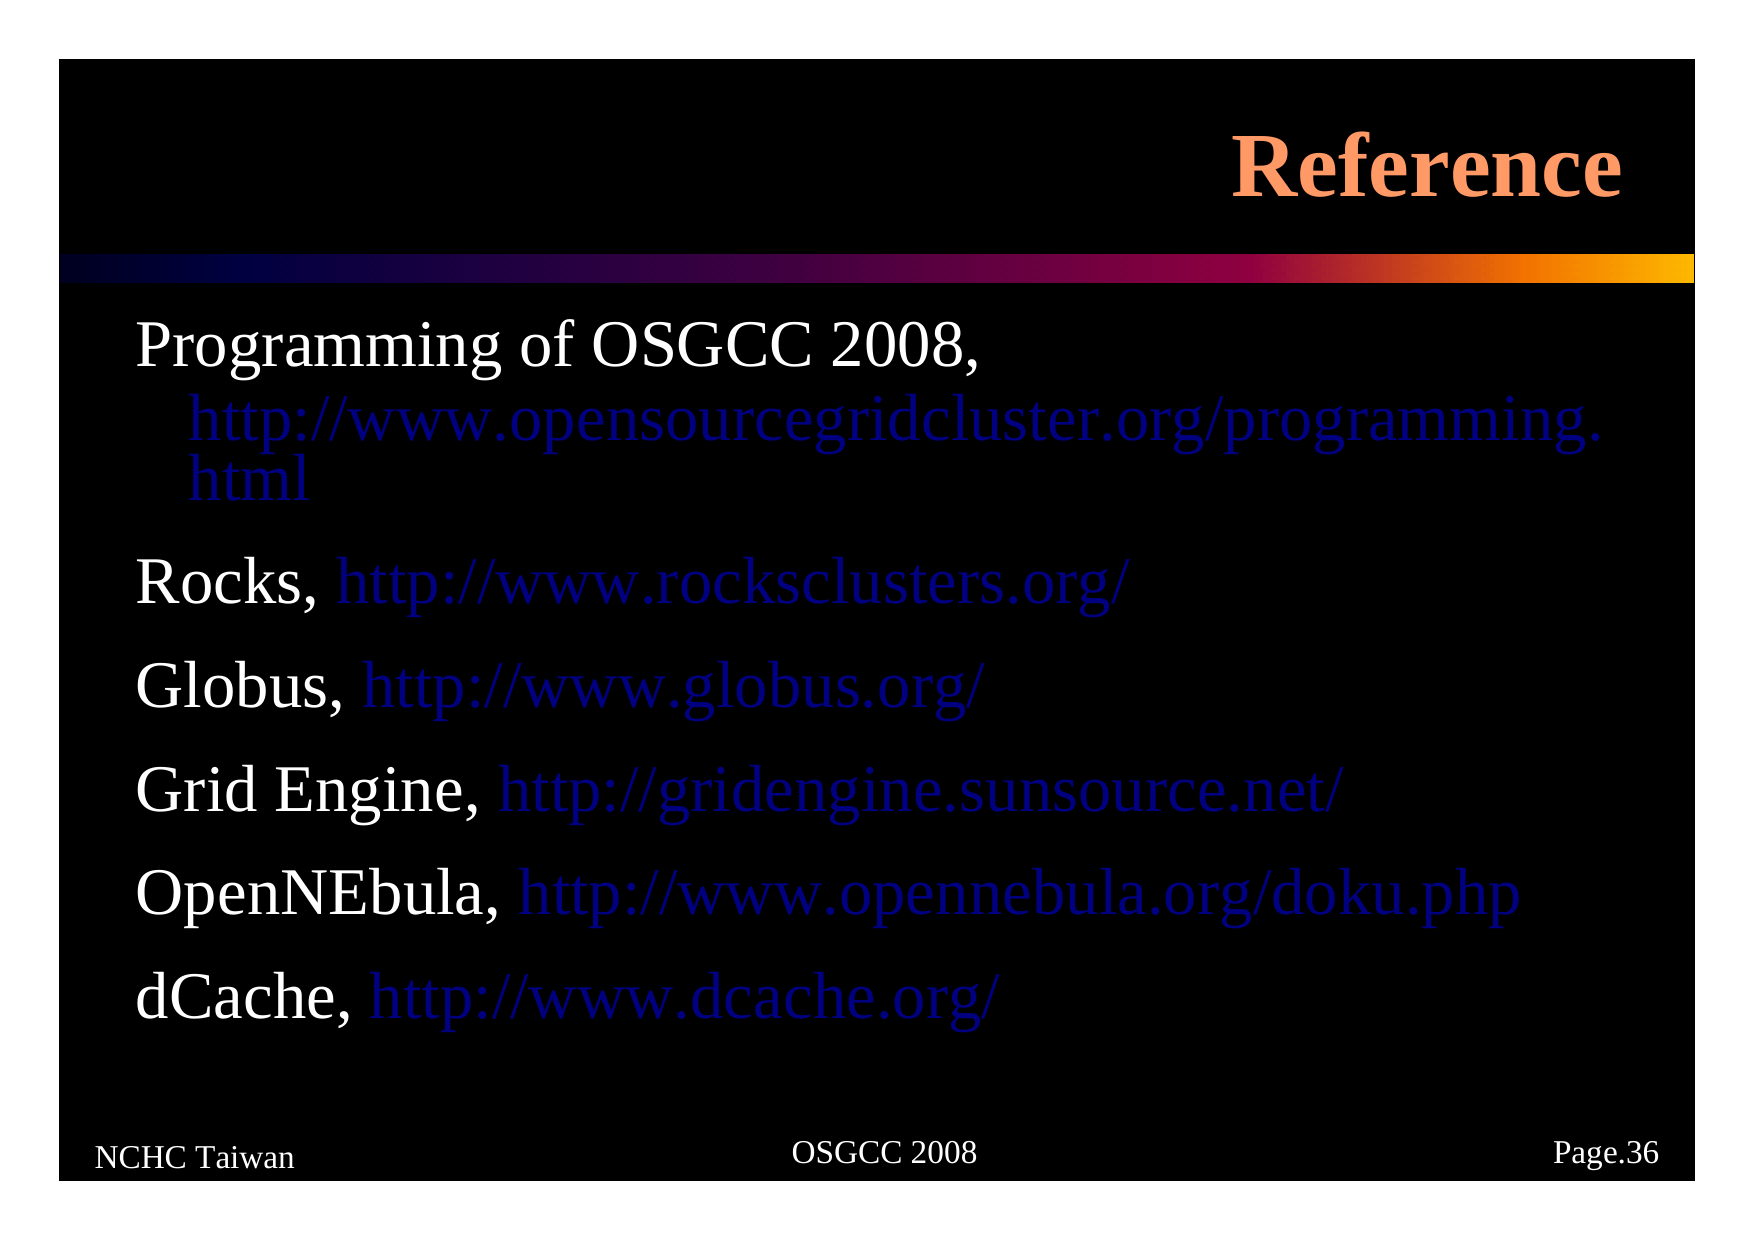

# Reference
Programming of OSGCC 2008, http://www.opensourcegridcluster.org/programming.html
Rocks, http://www.rocksclusters.org/
Globus, http://www.globus.org/
Grid Engine, http://gridengine.sunsource.net/
OpenNEbula, http://www.opennebula.org/doku.php
dCache, http://www.dcache.org/